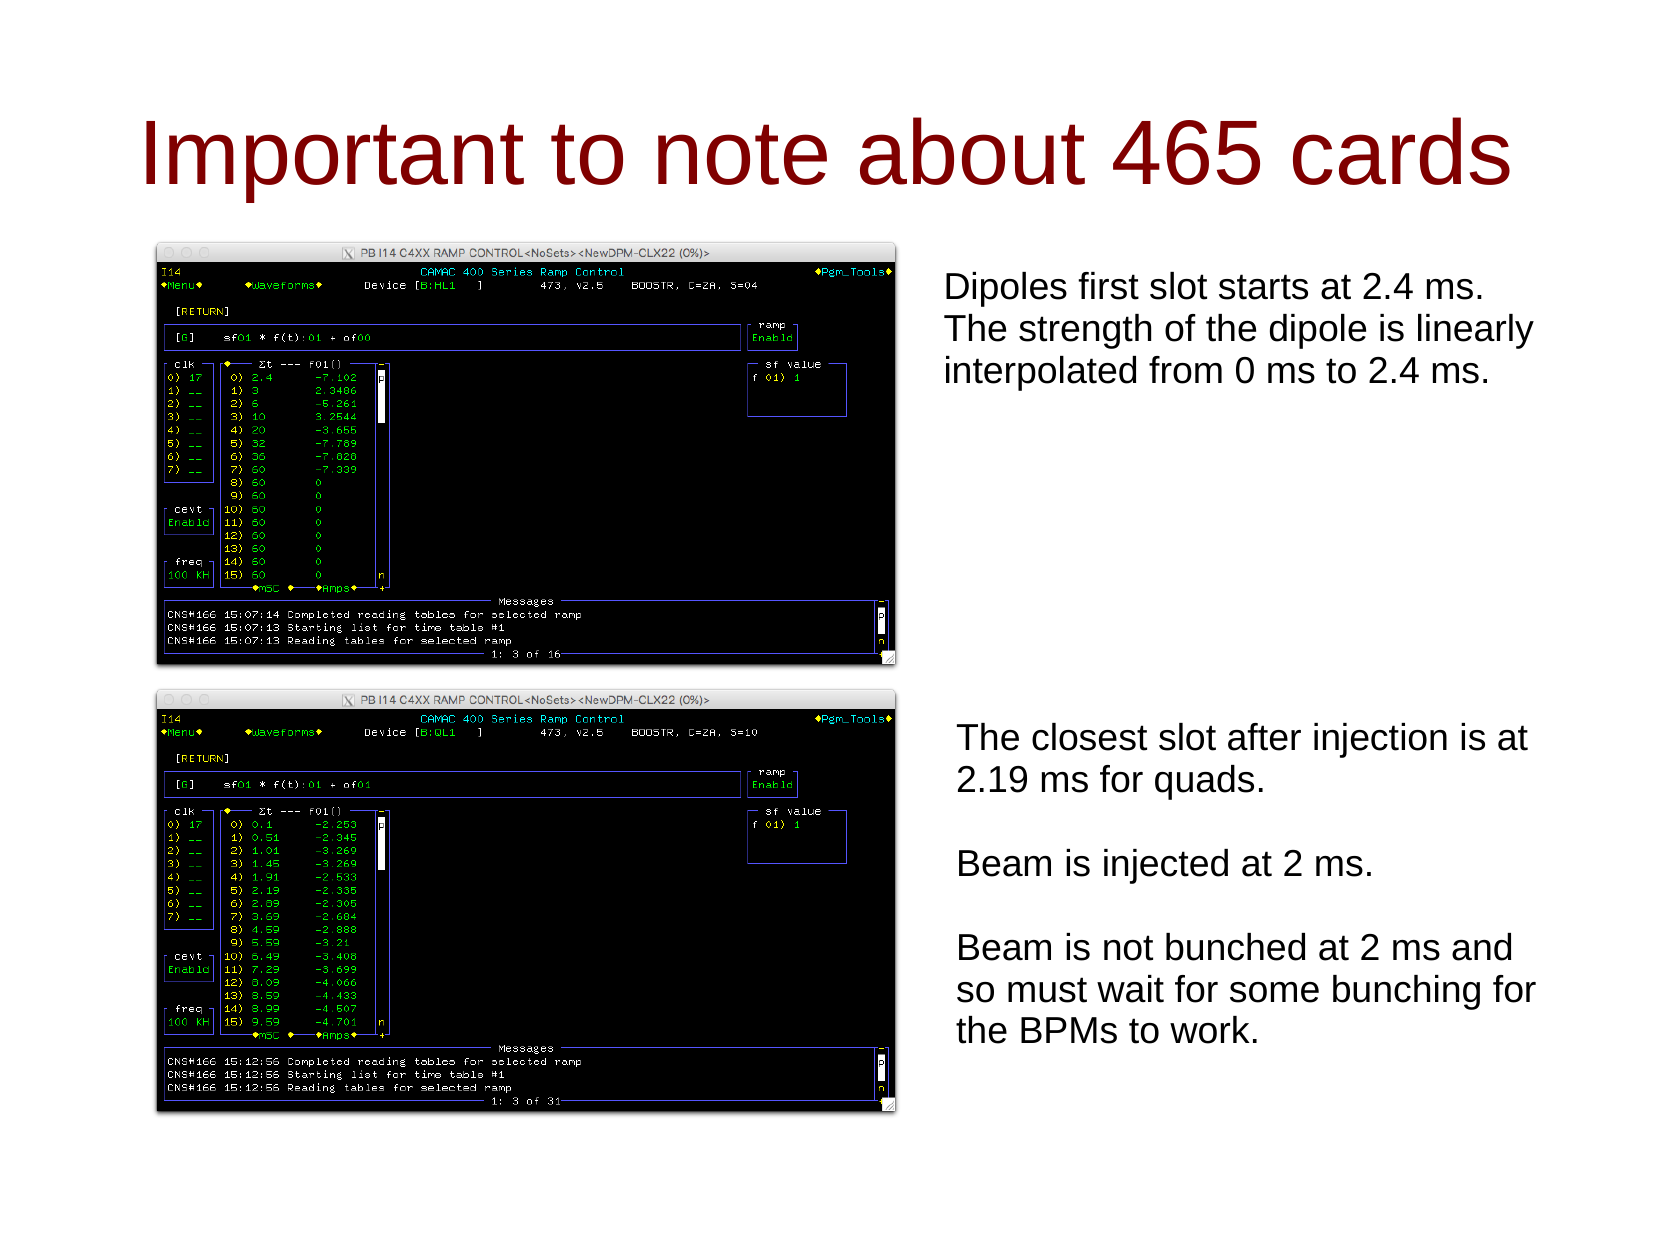

# Important to note about 465 cards
Dipoles first slot starts at 2.4 ms.
The strength of the dipole is linearly interpolated from 0 ms to 2.4 ms.
The closest slot after injection is at 2.19 ms for quads.
Beam is injected at 2 ms.
Beam is not bunched at 2 ms and so must wait for some bunching for the BPMs to work.